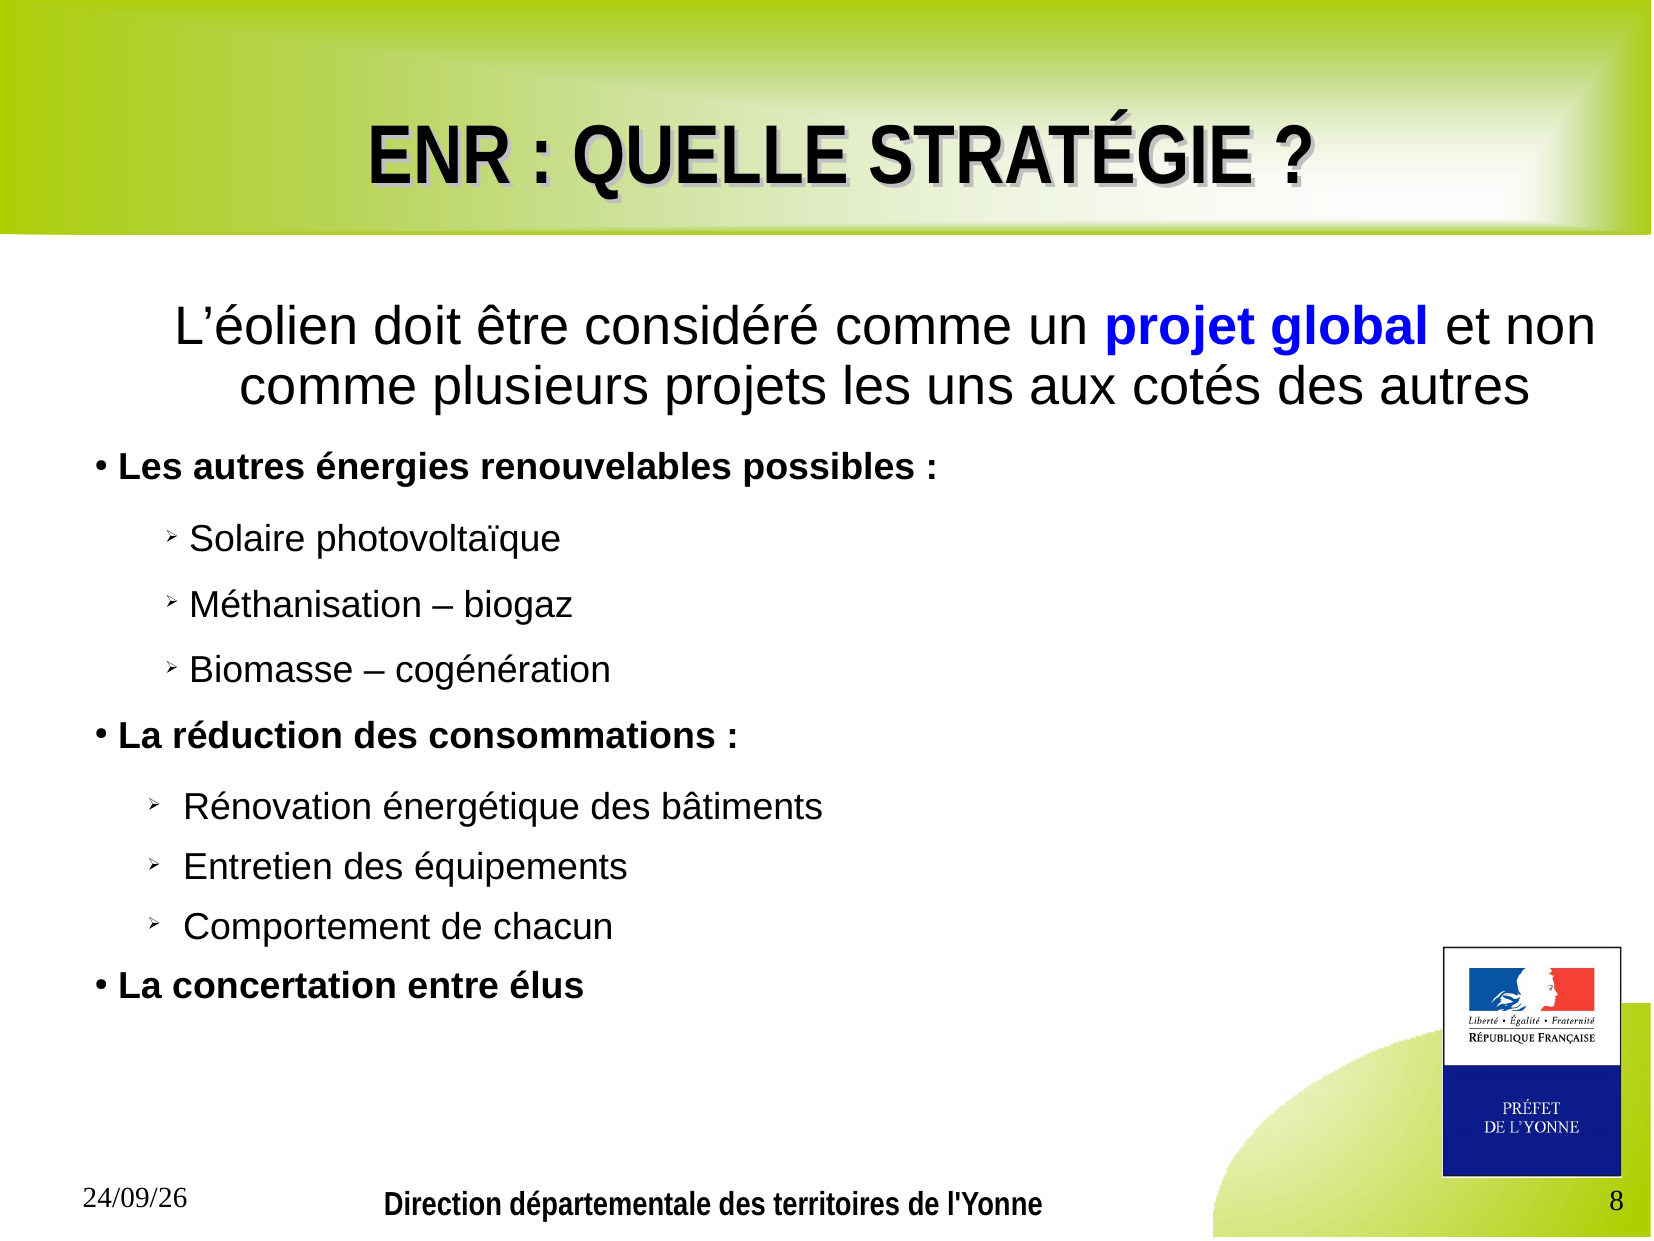

# ENR : QUELLE STRATÉGIE ?
L’éolien doit être considéré comme un projet global et non comme plusieurs projets les uns aux cotés des autres
 Les autres énergies renouvelables possibles :
 Solaire photovoltaïque
 Méthanisation – biogaz
 Biomasse – cogénération
 La réduction des consommations :
Rénovation énergétique des bâtiments
Entretien des équipements
Comportement de chacun
 La concertation entre élus
Direction départementale des territoires de l'Yonne
8